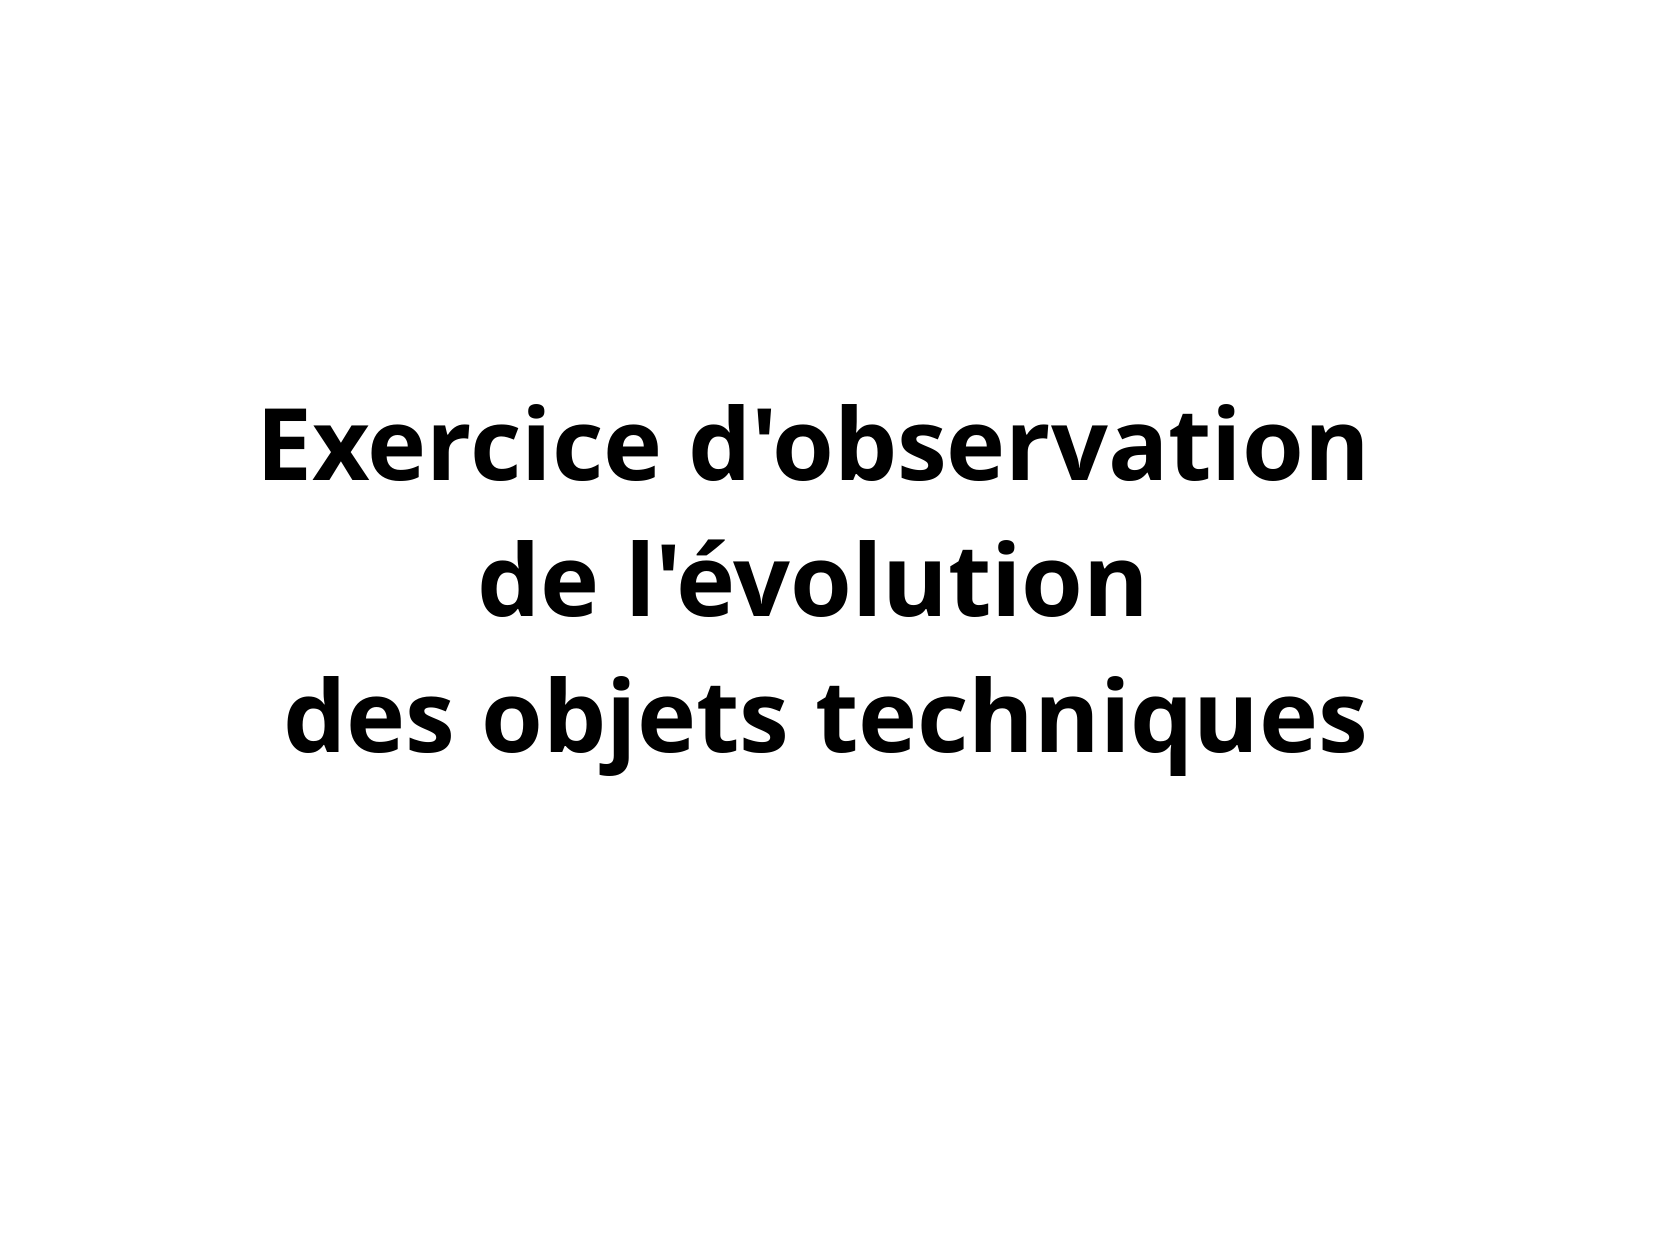

Exercice d'observation
de l'évolution
des objets techniques